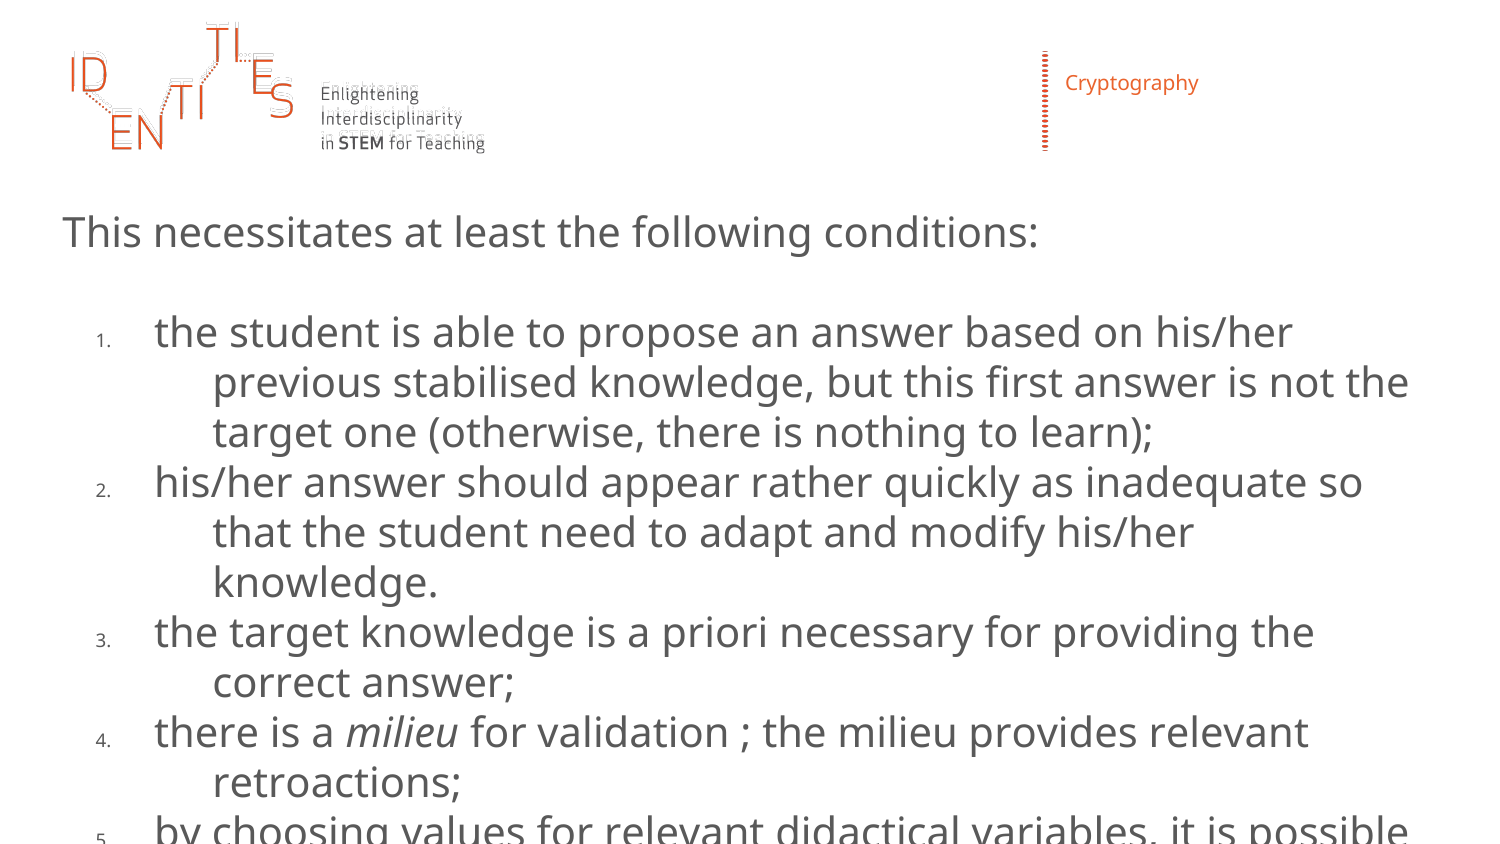

Cryptography
This necessitates at least the following conditions:
the student is able to propose an answer based on his/her previous stabilised knowledge, but this first answer is not the target one (otherwise, there is nothing to learn);
his/her answer should appear rather quickly as inadequate so that the student need to adapt and modify his/her knowledge.
the target knowledge is a priori necessary for providing the correct answer;
there is a milieu for validation ; the milieu provides relevant retroactions;
by choosing values for relevant didactical variables, it is possible to generate different didactical situations relying on this problem.